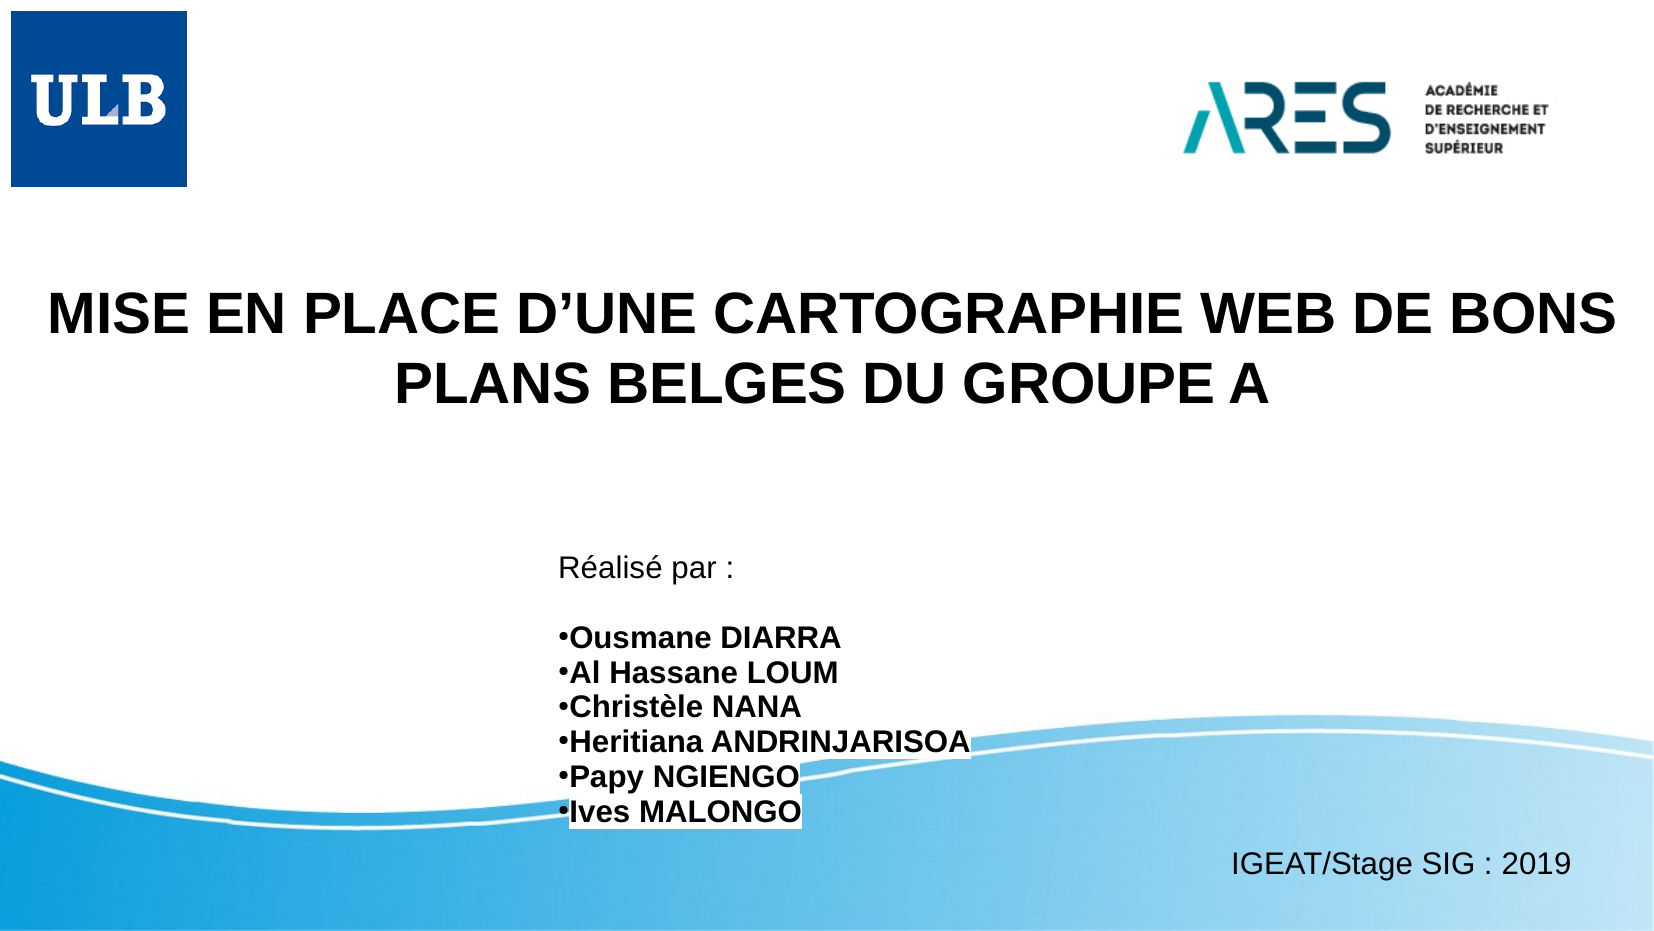

# MISE EN PLACE D’UNE CARTOGRAPHIE WEB DE BONS PLANS BELGES DU GROUPE A
Réalisé par :
Ousmane DIARRA
Al Hassane LOUM
Christèle NANA
Heritiana ANDRINJARISOA
Papy NGIENGO
Ives MALONGO
IGEAT/Stage SIG : 2019